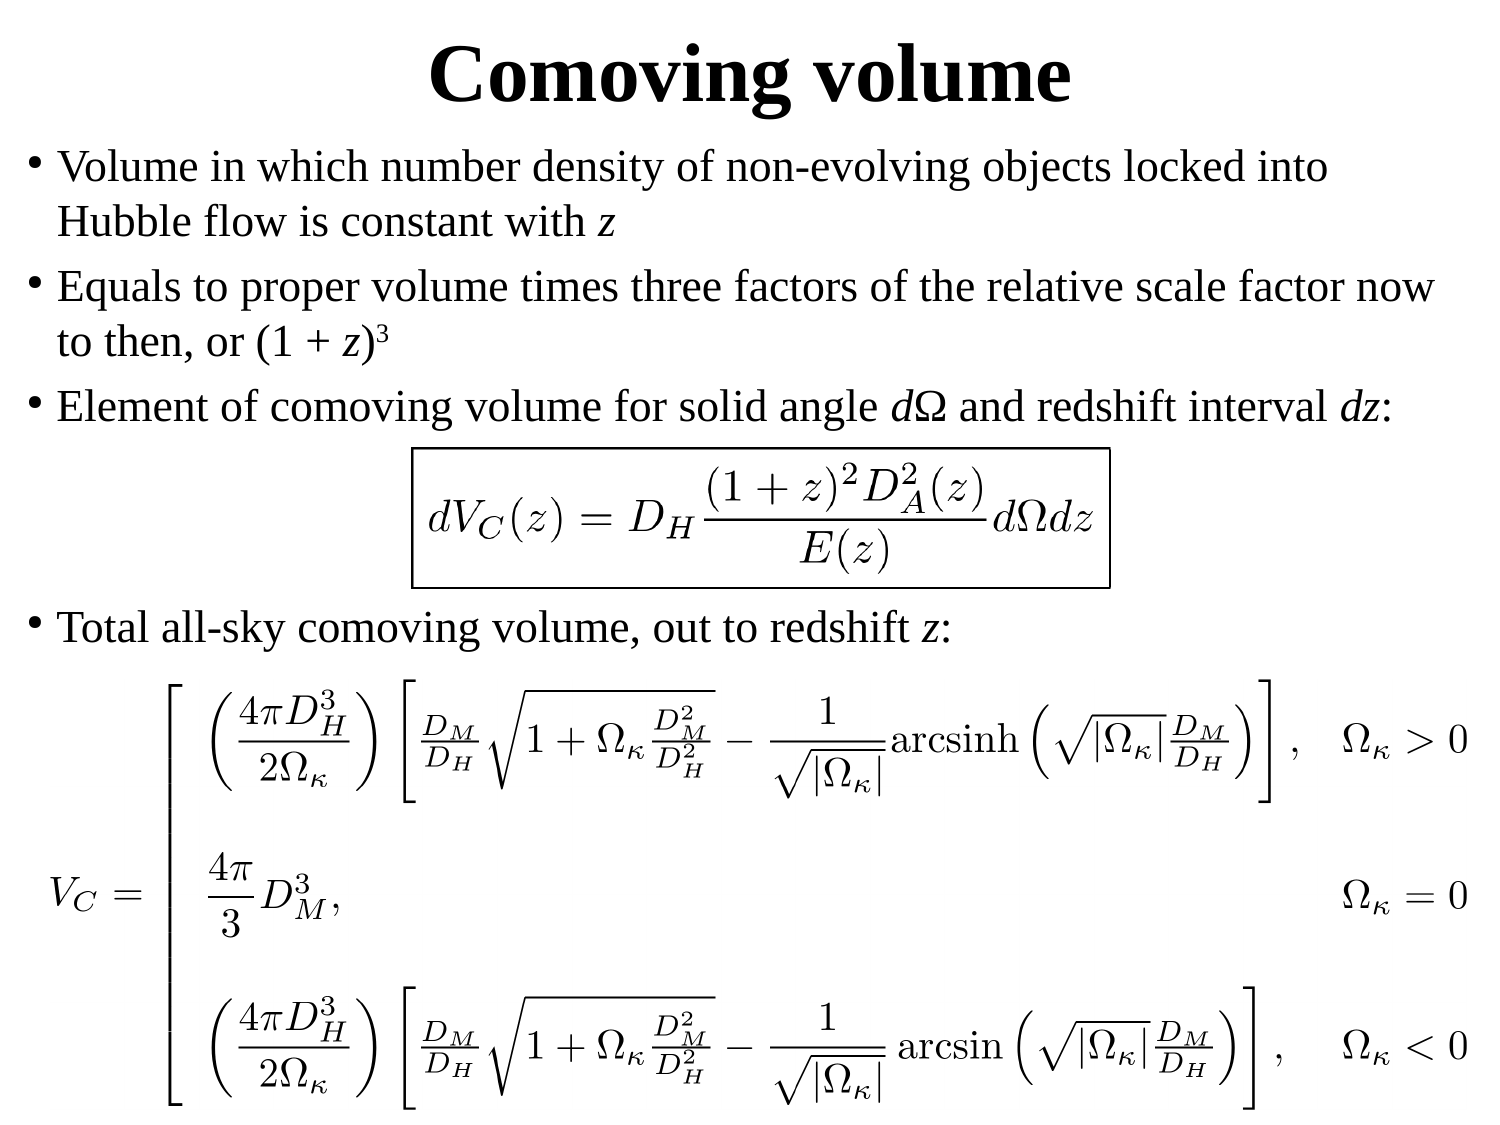

# Comoving volume
Volume in which number density of non-evolving objects locked into Hubble flow is constant with z
Equals to proper volume times three factors of the relative scale factor now to then, or (1 + z)3
Element of comoving volume for solid angle dΩ and redshift interval dz:
Total all-sky comoving volume, out to redshift z: